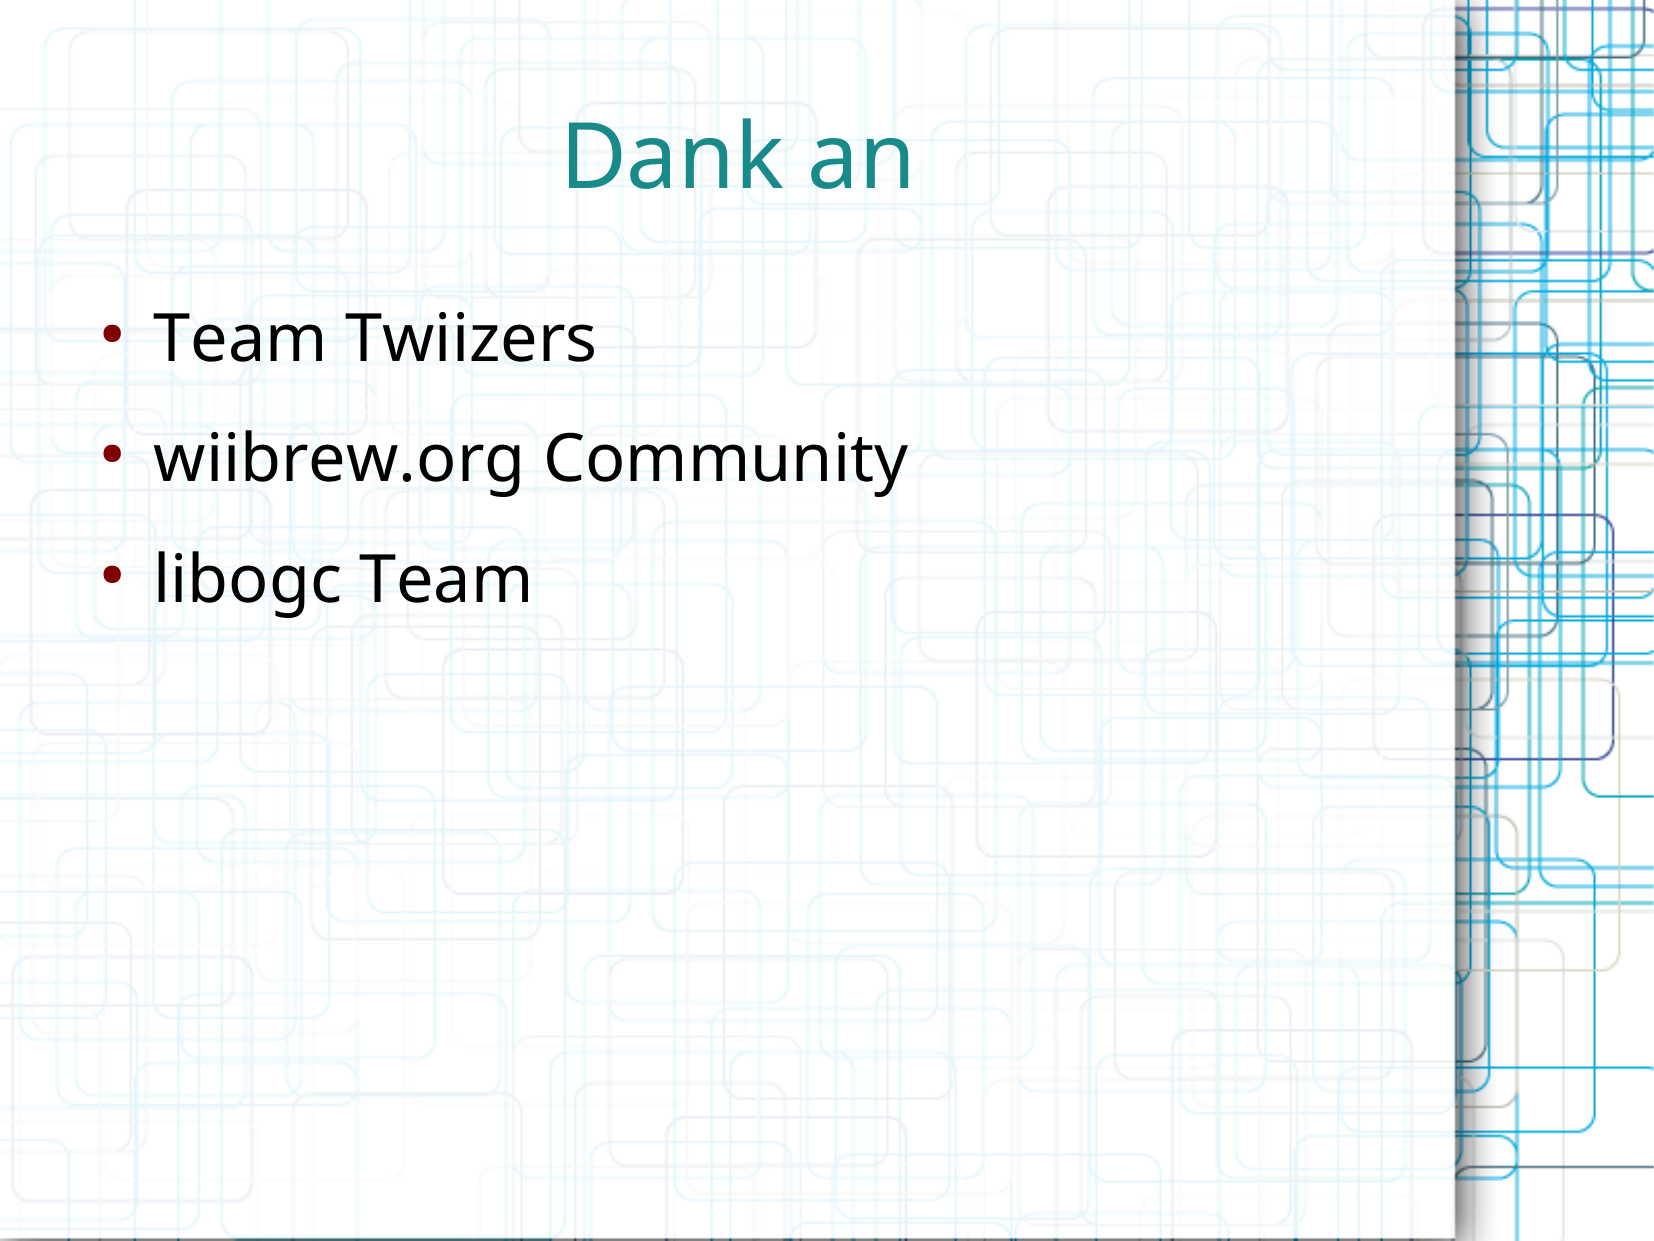

# Dank an
Team Twiizers
wiibrew.org Community
libogc Team